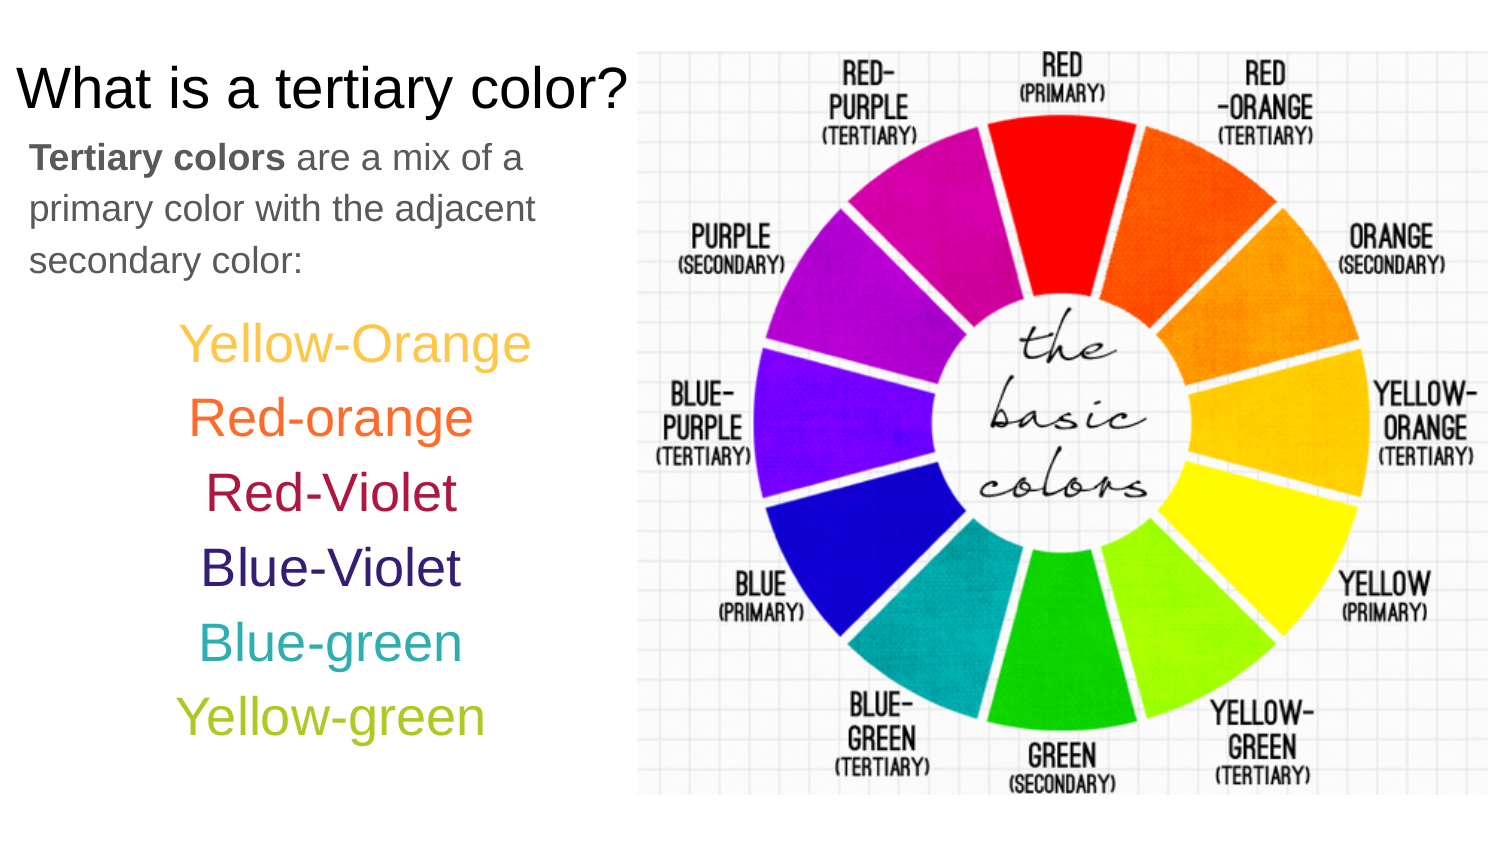

# What is a tertiary color?
Tertiary colors are a mix of a primary color with the adjacent secondary color:
Yellow-Orange
Red-orange
Red-Violet
Blue-Violet
Blue-green
Yellow-green